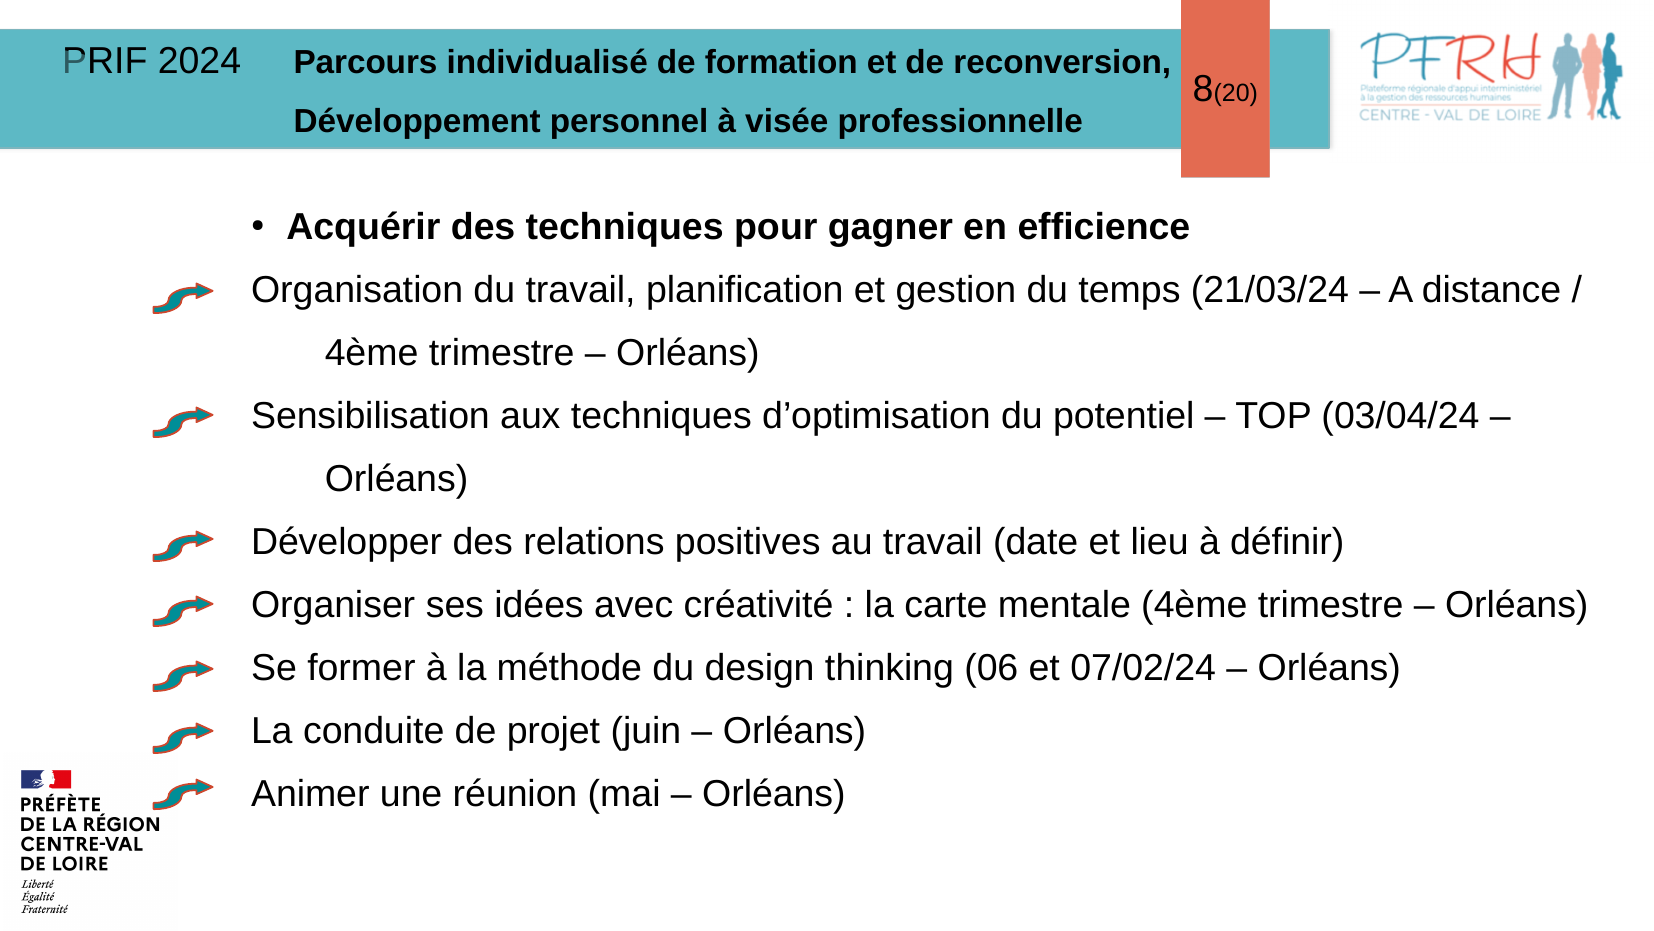

8(20)
PRIF 2024 Parcours individualisé de formation et de reconversion,
					 Développement personnel à visée professionnelle
Acquérir des techniques pour gagner en efficience
Organisation du travail, planification et gestion du temps (21/03/24 – A distance /
	4ème trimestre – Orléans)
Sensibilisation aux techniques d’optimisation du potentiel – TOP (03/04/24 –
	Orléans)
Développer des relations positives au travail (date et lieu à définir)
Organiser ses idées avec créativité : la carte mentale (4ème trimestre – Orléans)
Se former à la méthode du design thinking (06 et 07/02/24 – Orléans)
La conduite de projet (juin – Orléans)
Animer une réunion (mai – Orléans)